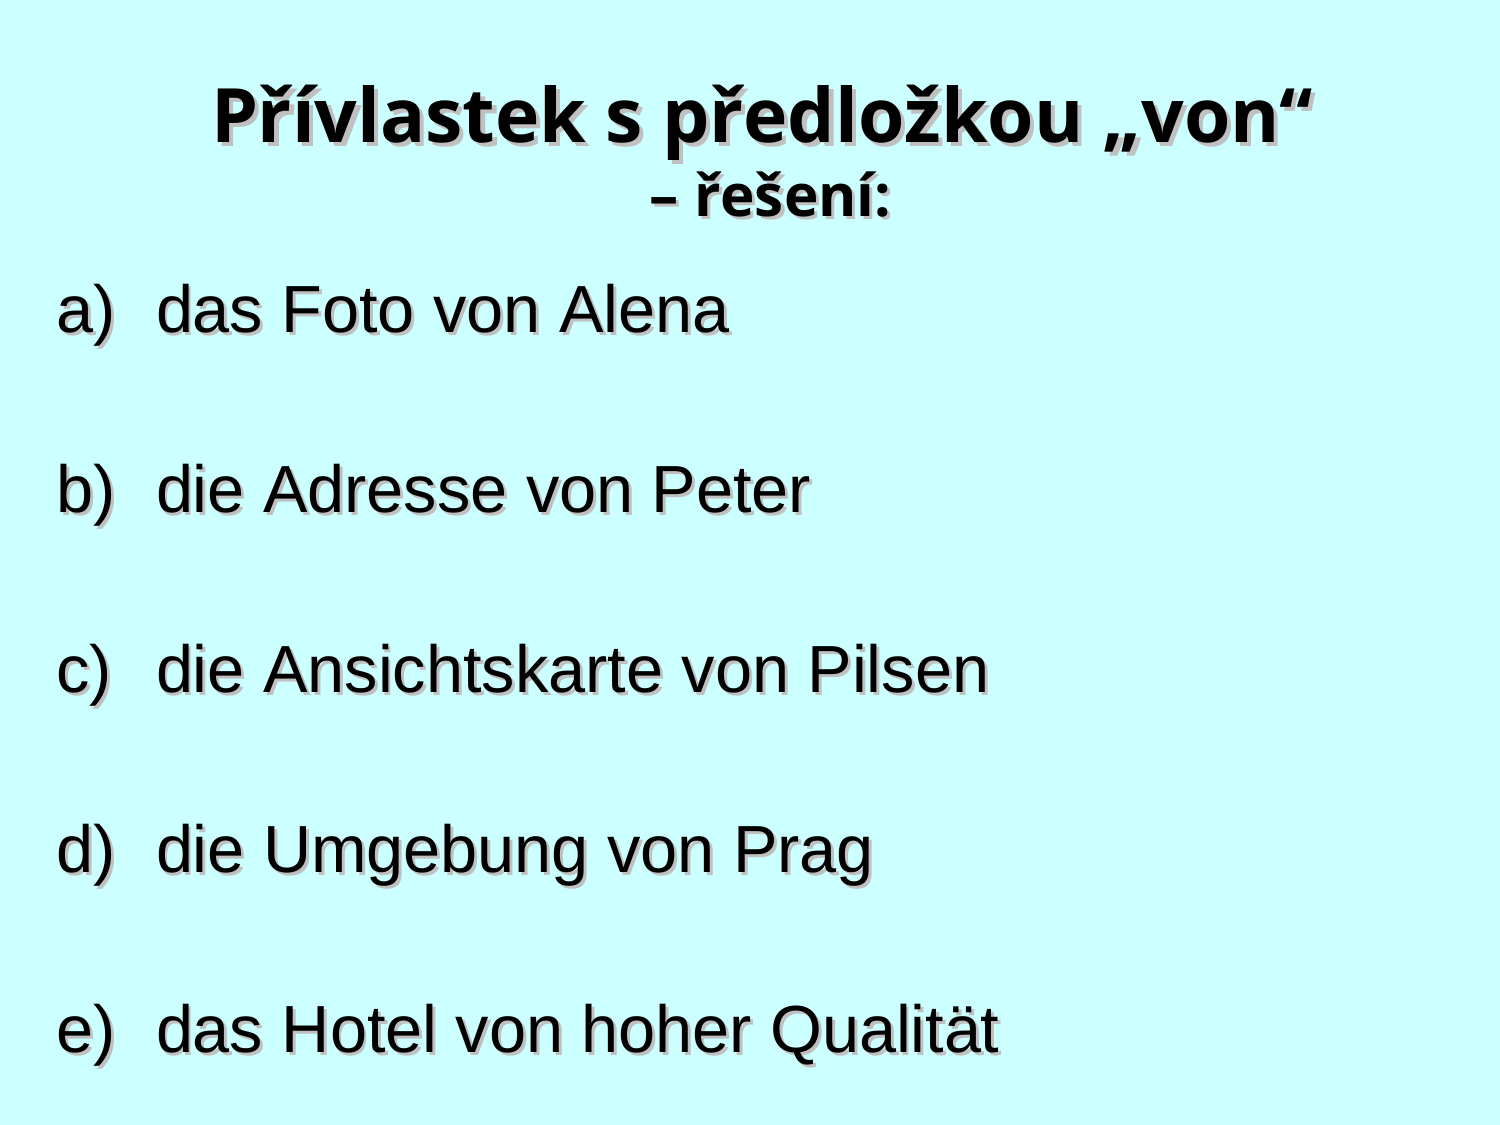

# Přívlastek s předložkou „von“ – řešení:
das Foto von Alena
die Adresse von Peter
die Ansichtskarte von Pilsen
die Umgebung von Prag
das Hotel von hoher Qualität